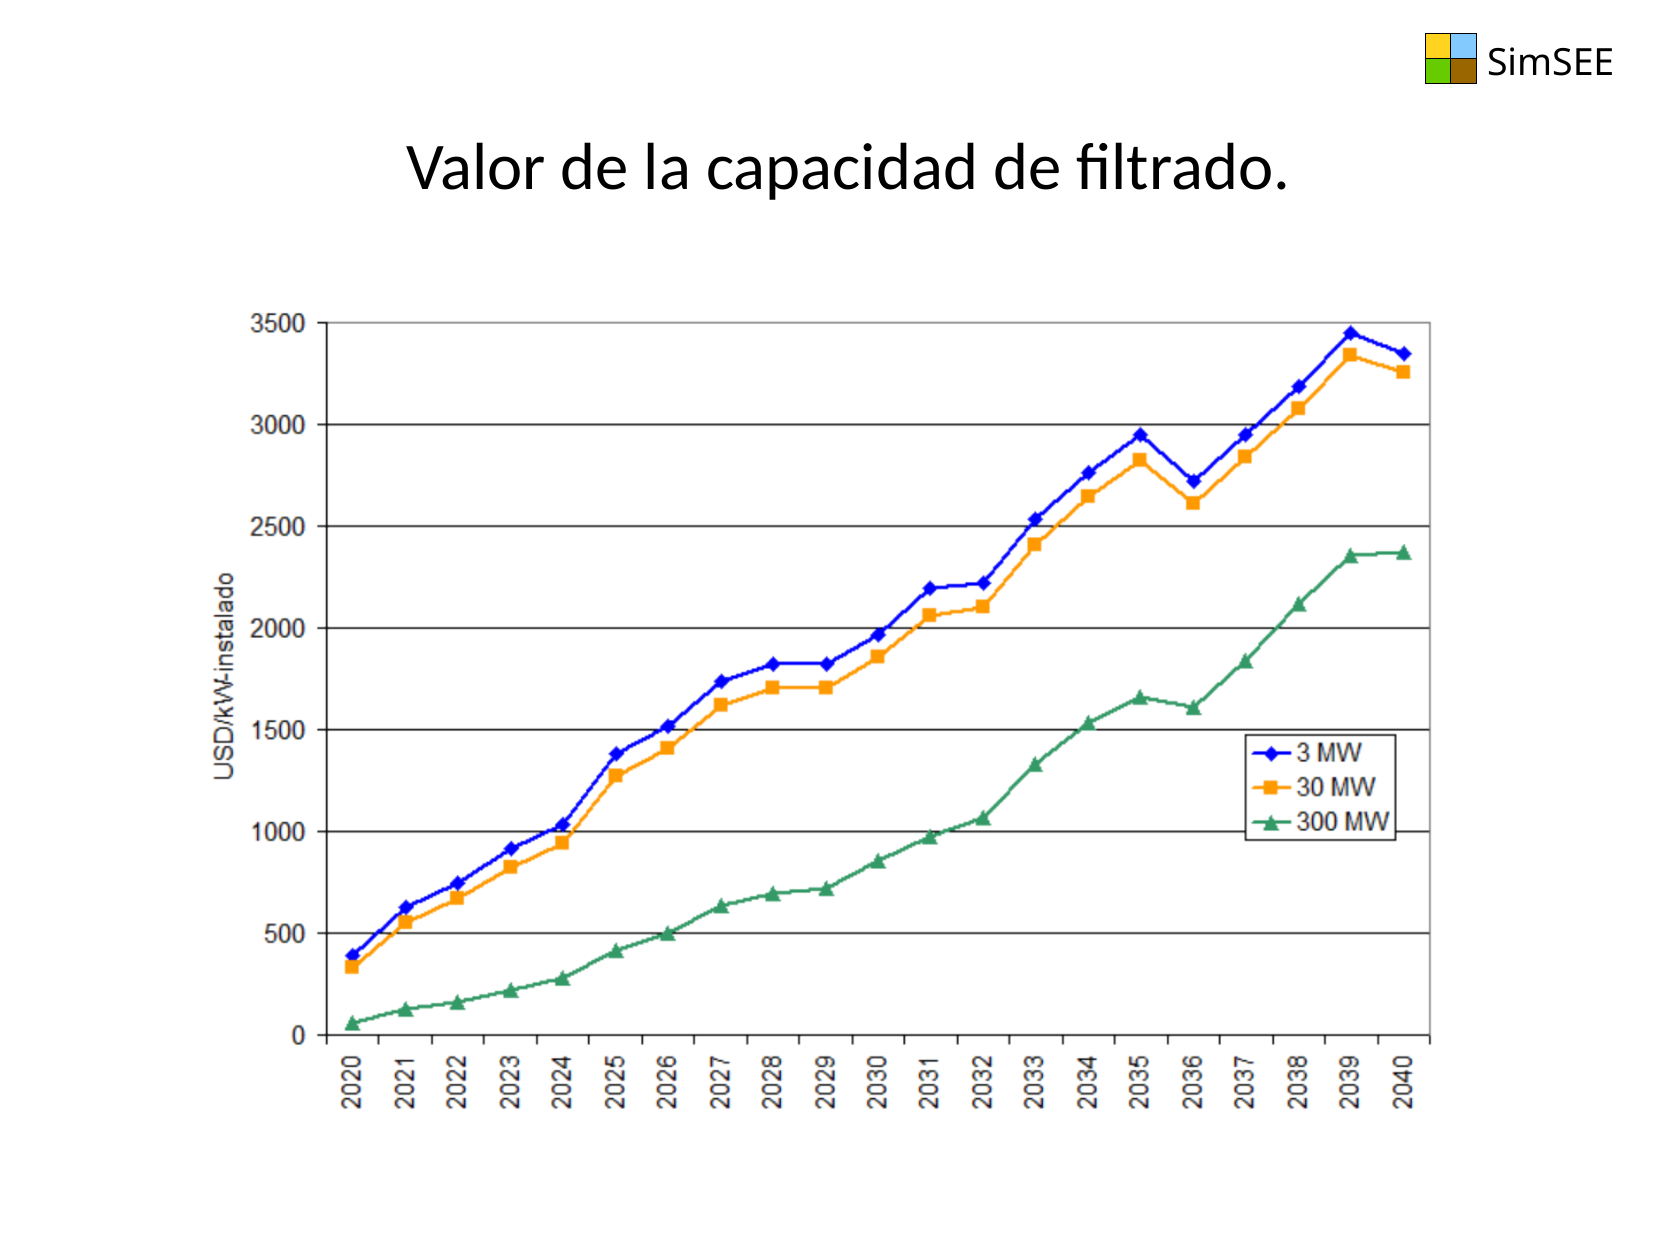

# Valor de la capacidad de filtrado.